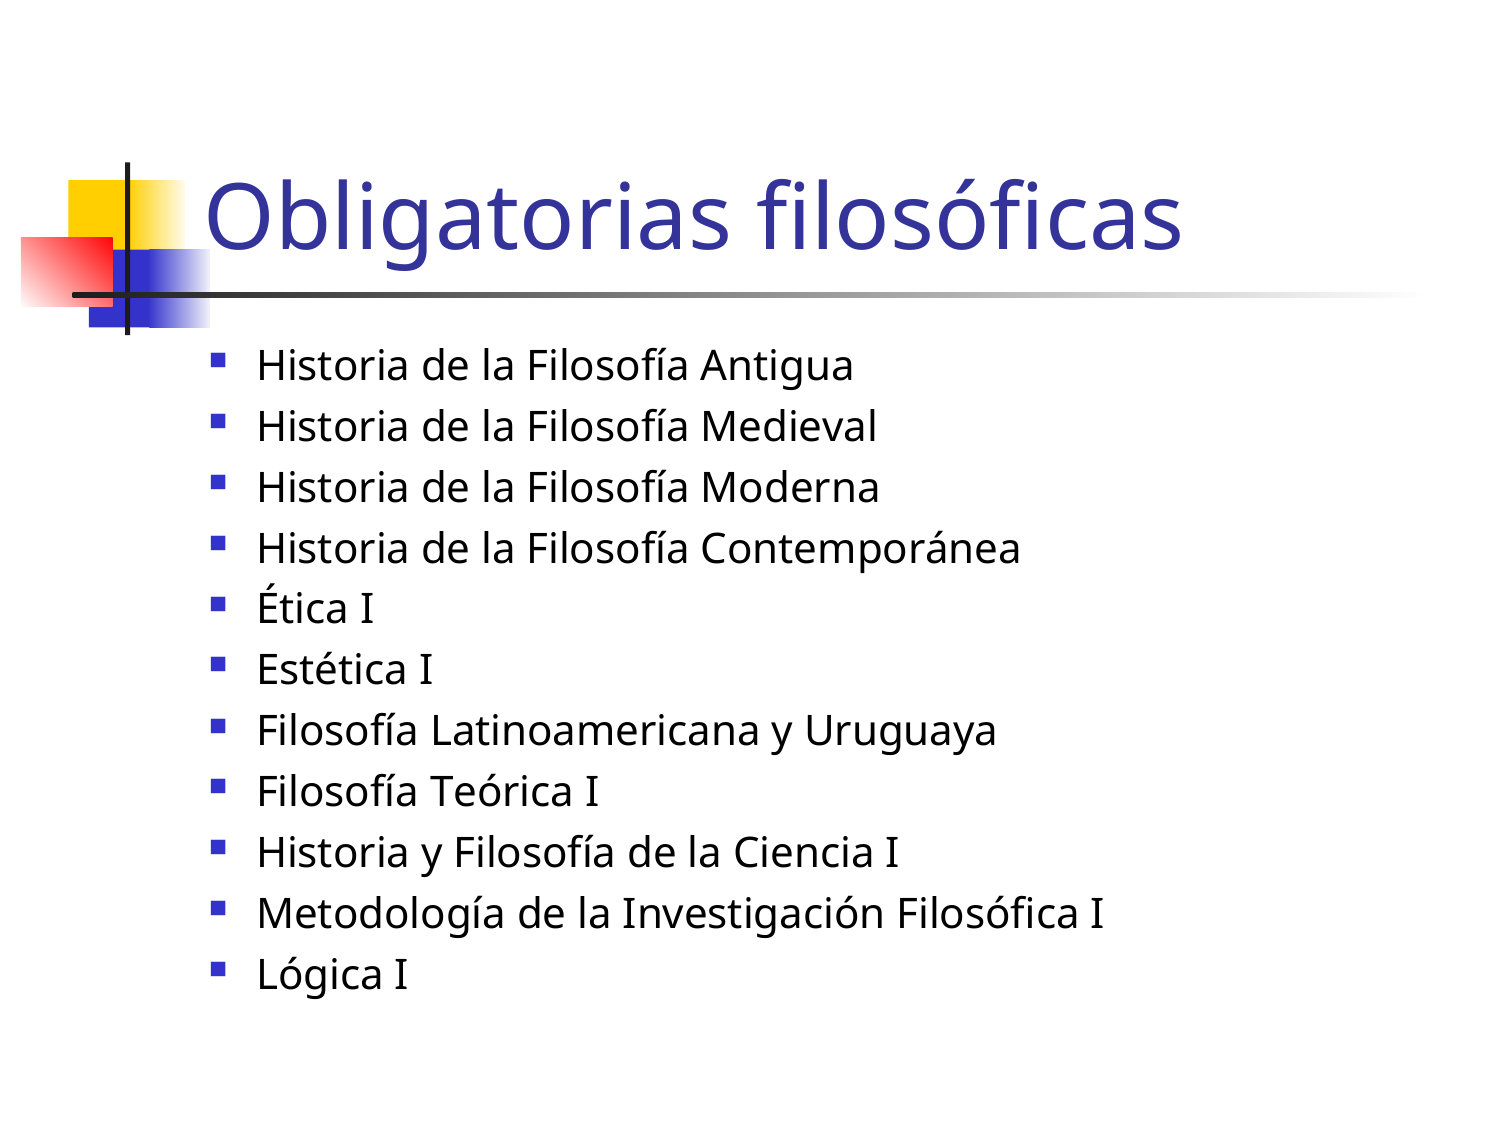

# Obligatorias filosóficas
Historia de la Filosofía Antigua
Historia de la Filosofía Medieval
Historia de la Filosofía Moderna
Historia de la Filosofía Contemporánea
Ética I
Estética I
Filosofía Latinoamericana y Uruguaya
Filosofía Teórica I
Historia y Filosofía de la Ciencia I
Metodología de la Investigación Filosófica I
Lógica I